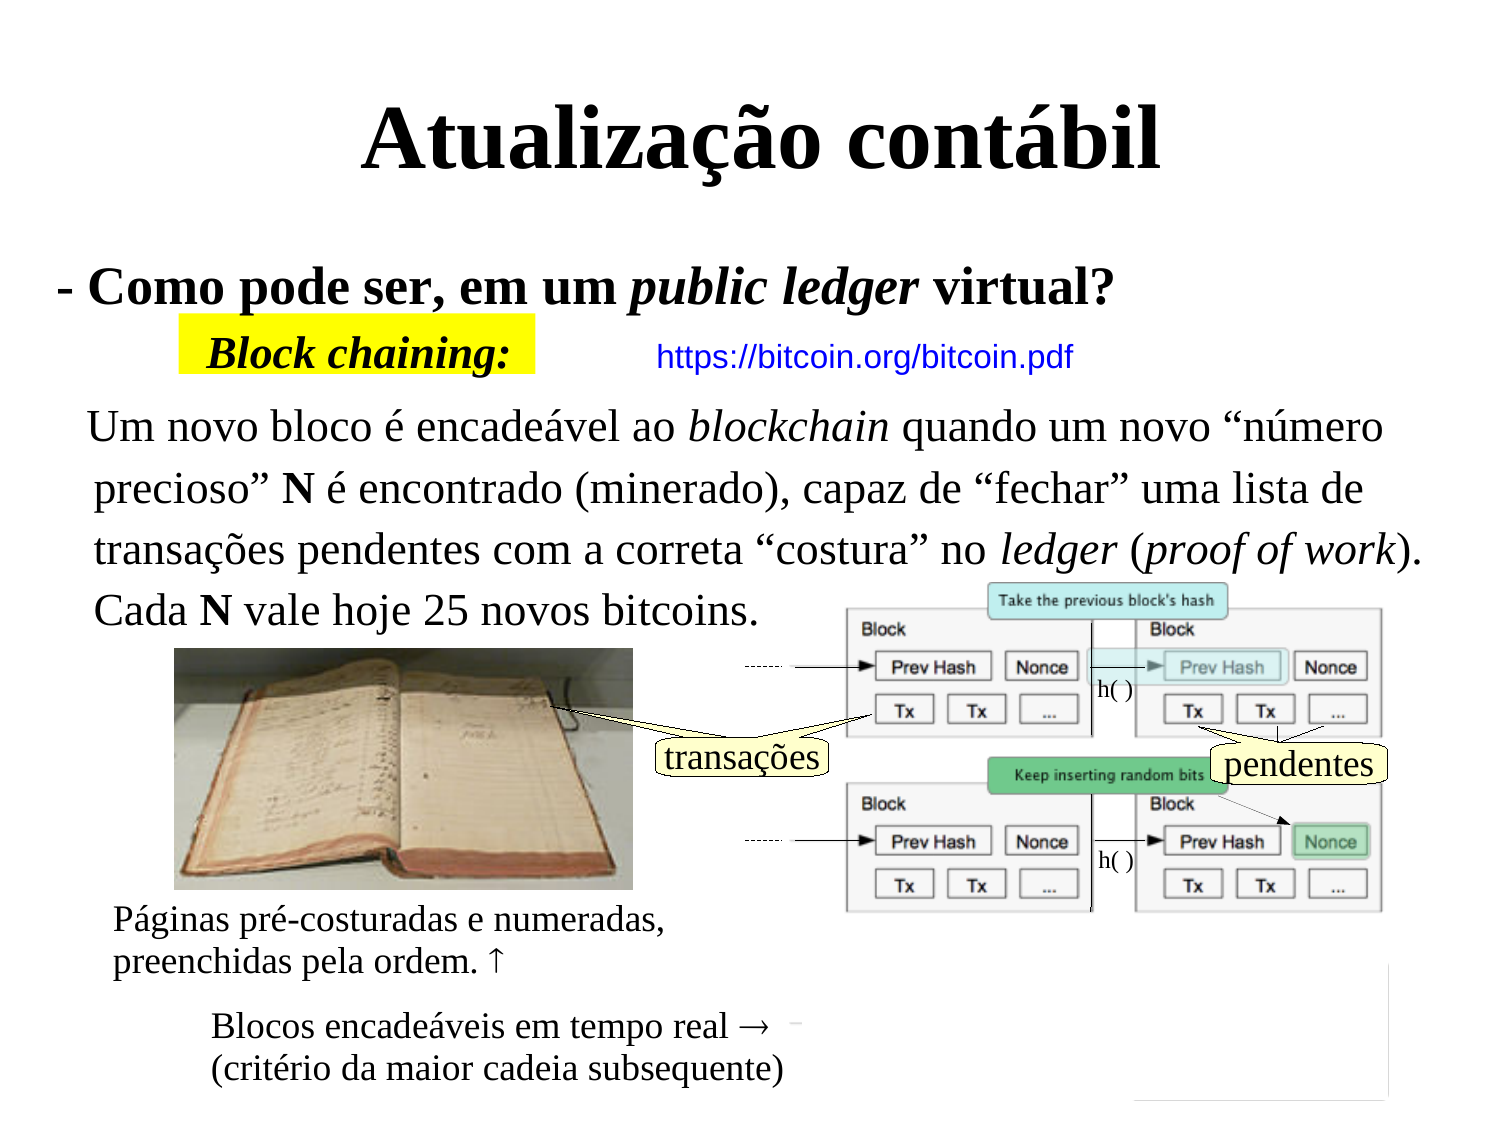

# Atualização contábil
- Como pode ser, em um public ledger virtual?
		Block chaining:	https://bitcoin.org/bitcoin.pdf
Um novo bloco é encadeável ao blockchain quando um novo “número precioso” N é encontrado (minerado), capaz de “fechar” uma lista de transações pendentes com a correta “costura” no ledger (proof of work). Cada N vale hoje 25 novos bitcoins.
h( )
transações
transações
pendentes
h( )
Páginas pré-costuradas e numeradas,
preenchidas pela ordem. ­
	Blocos encadeáveis em tempo real ®
(critério da maior cadeia subsequente)